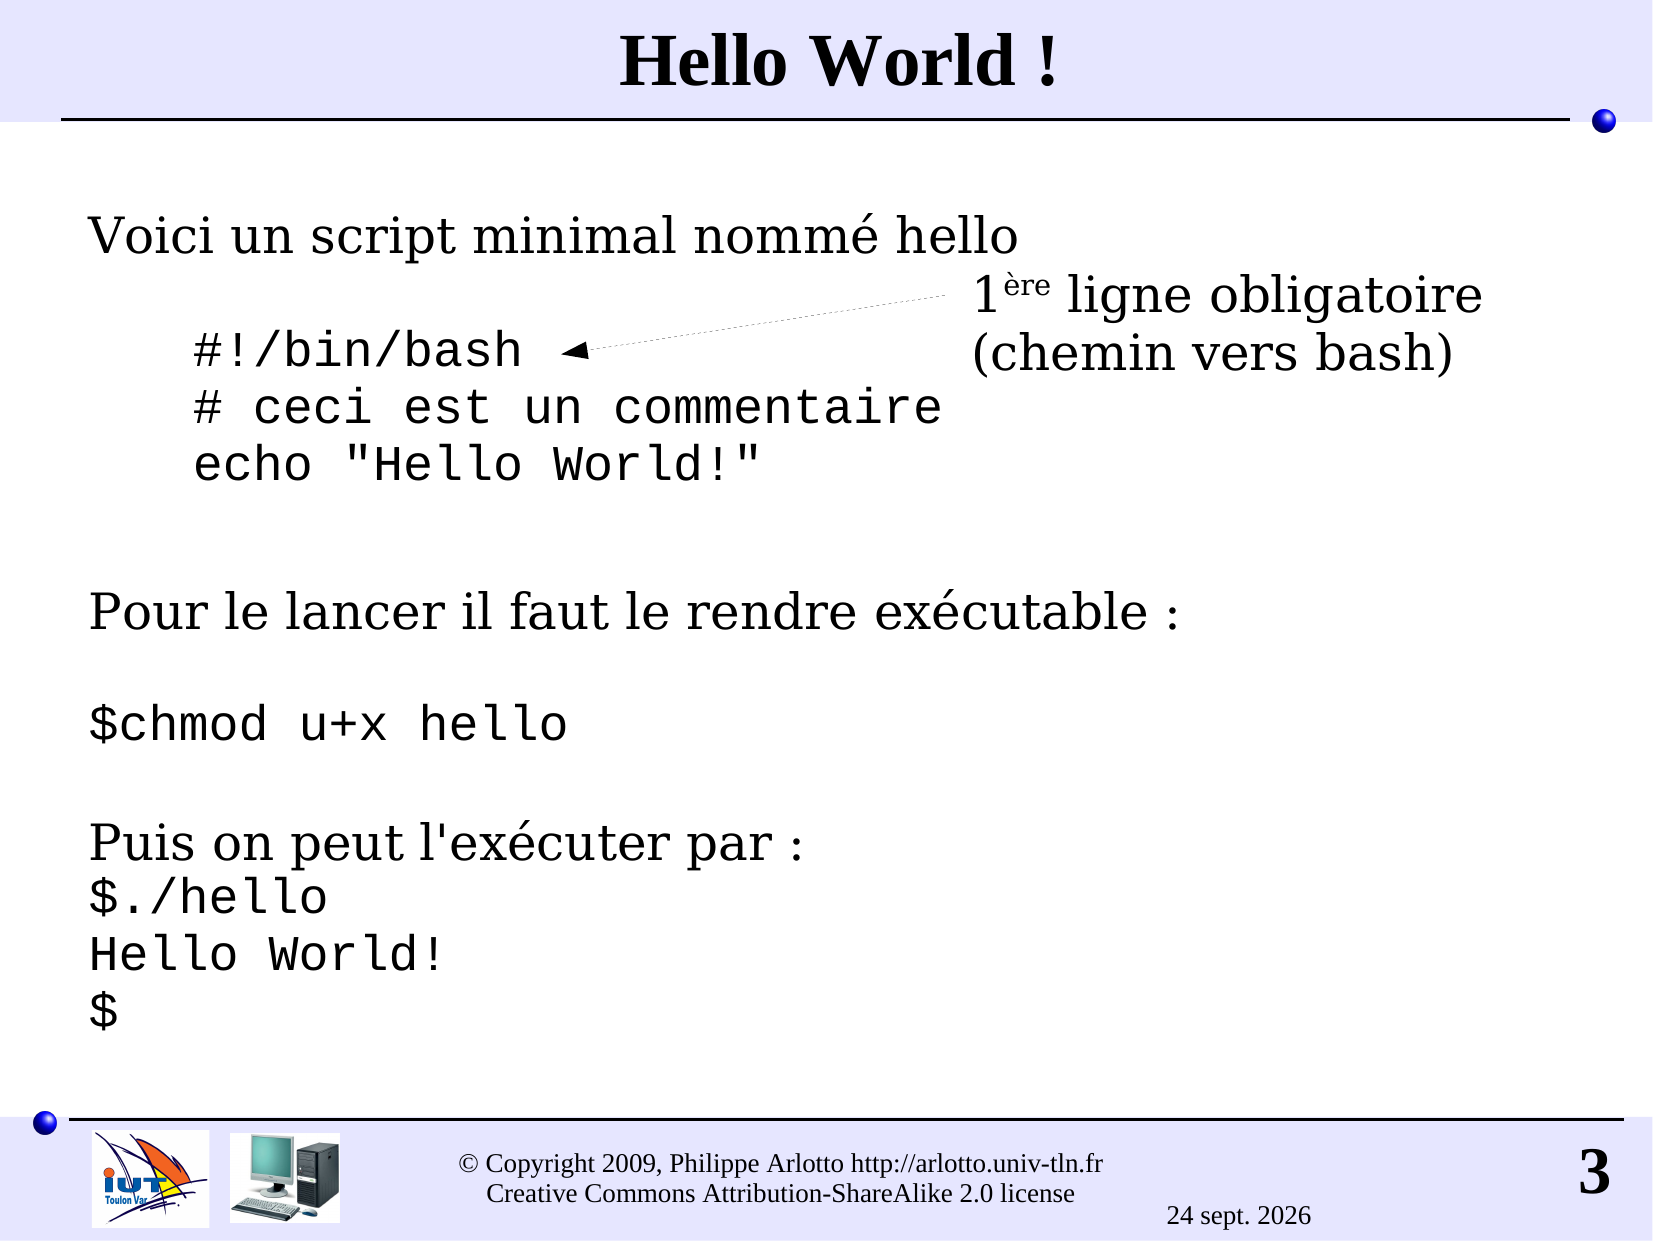

# Hello World !
Voici un script minimal nommé hello
1ère ligne obligatoire
(chemin vers bash)
#!/bin/bash
# ceci est un commentaire
echo "Hello World!"
Pour le lancer il faut le rendre exécutable :
$chmod u+x hello
Puis on peut l'exécuter par :
$./hello
Hello World!
$